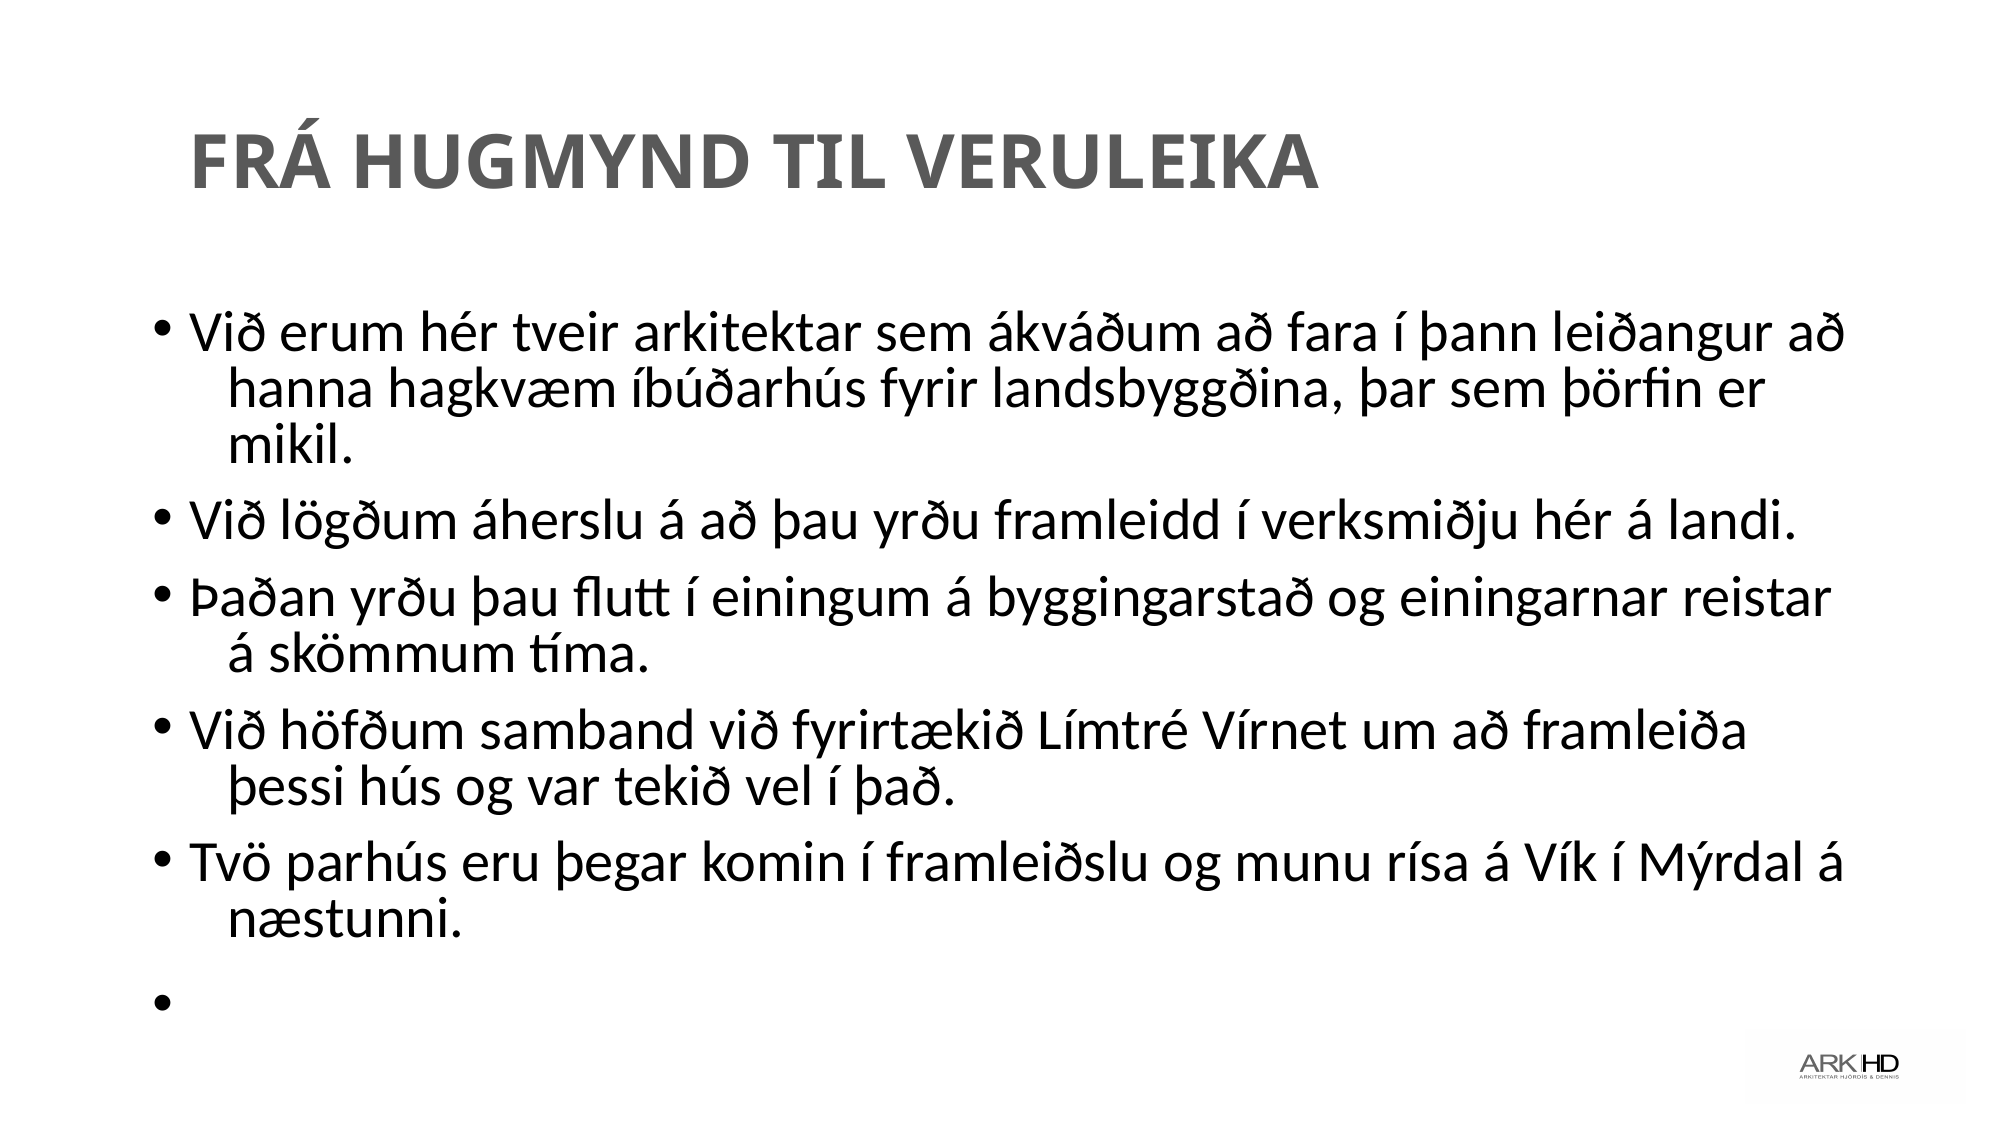

# FRÁ HUGMYND TIL VERULEIKA
Við erum hér tveir arkitektar sem ákváðum að fara í þann leiðangur að hanna hagkvæm íbúðarhús fyrir landsbyggðina, þar sem þörfin er mikil.
Við lögðum áherslu á að þau yrðu framleidd í verksmiðju hér á landi.
Þaðan yrðu þau flutt í einingum á byggingarstað og einingarnar reistar á skömmum tíma.
Við höfðum samband við fyrirtækið Límtré Vírnet um að framleiða þessi hús og var tekið vel í það.
Tvö parhús eru þegar komin í framleiðslu og munu rísa á Vík í Mýrdal á næstunni.